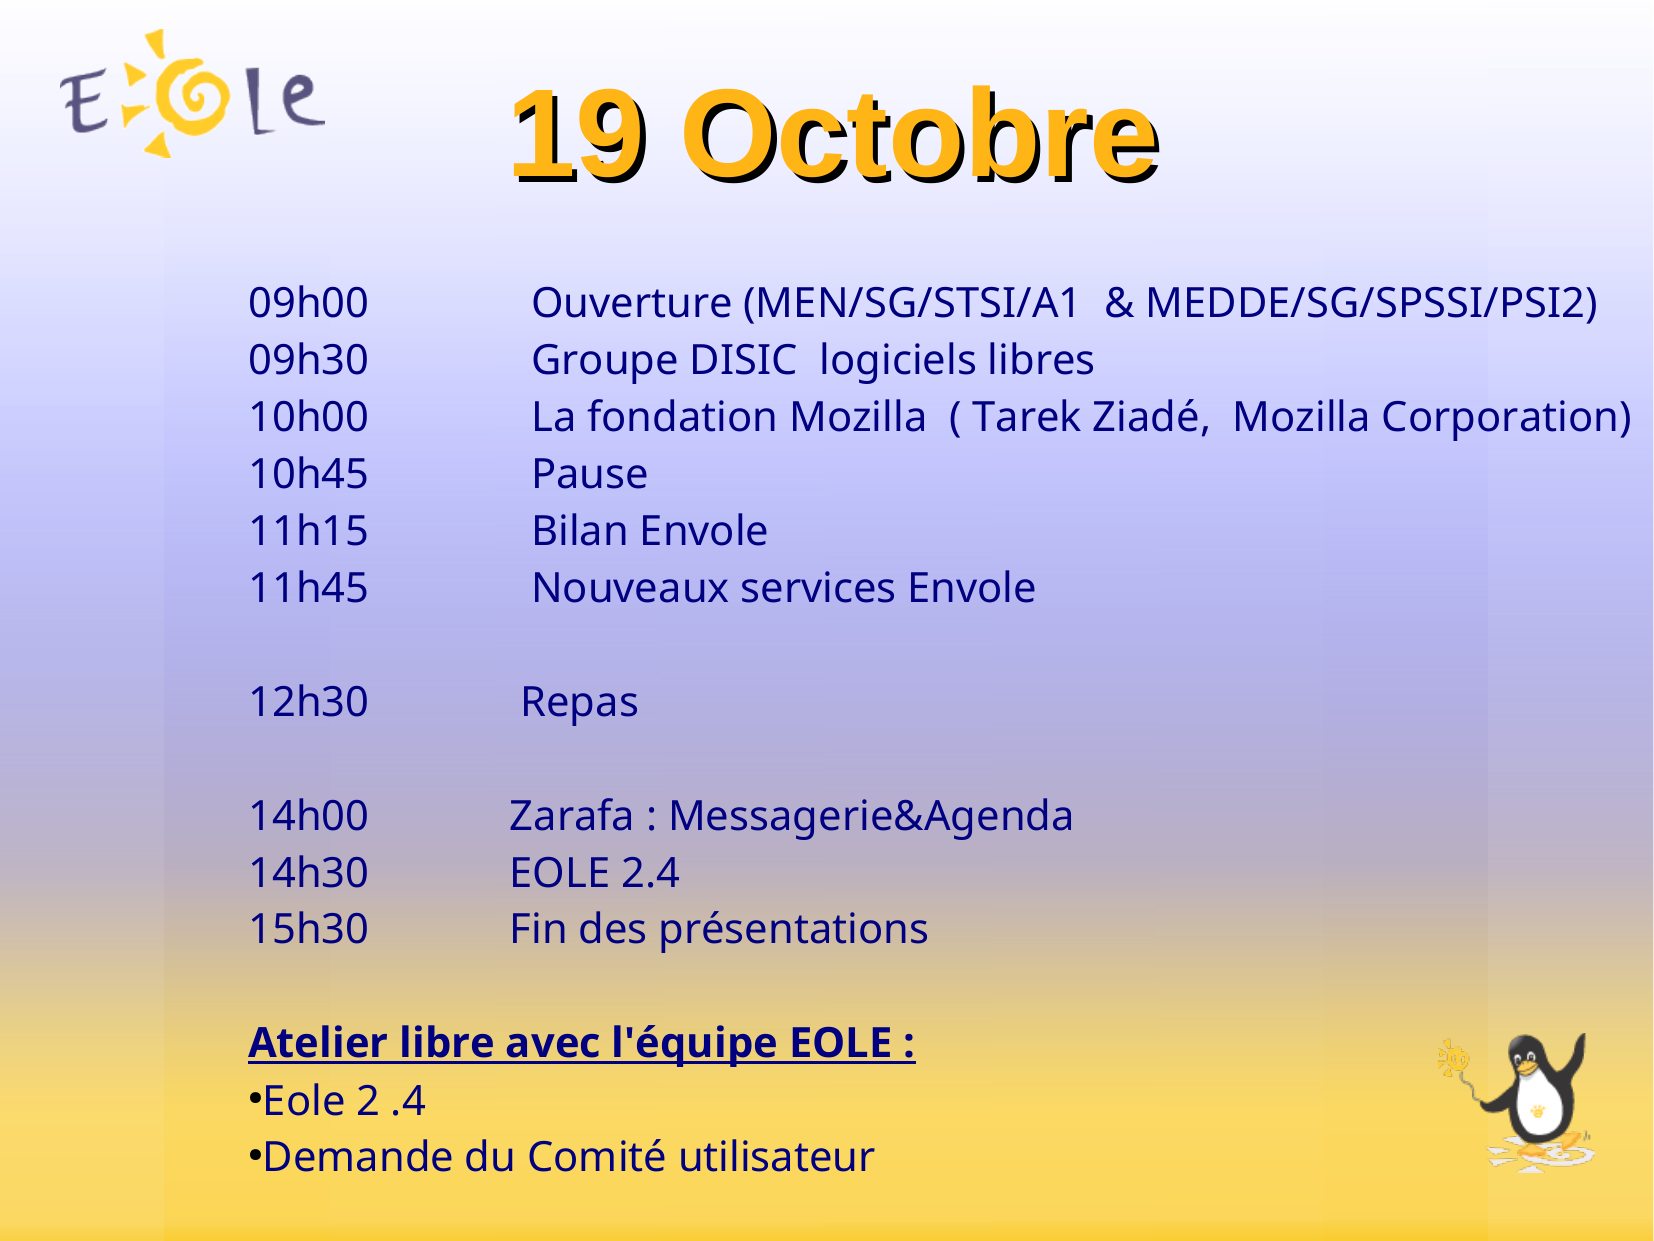

# 19 Octobre
09h00 Ouverture (MEN/SG/STSI/A1 & MEDDE/﻿SG/SPSSI/PSI2)
09h30 Groupe DISIC logiciels libres
10h00 La fondation Mozilla ( Tarek Ziadé, Mozilla Corporation)﻿
10h45 Pause
11h15 Bilan Envole
11h45 Nouveaux services Envole
12h30 Repas
14h00 Zarafa : Messagerie&Agenda
14h30 EOLE 2.4
15h30 Fin des présentations
Atelier libre avec l'équipe EOLE :
Eole 2 .4
Demande du Comité utilisateur